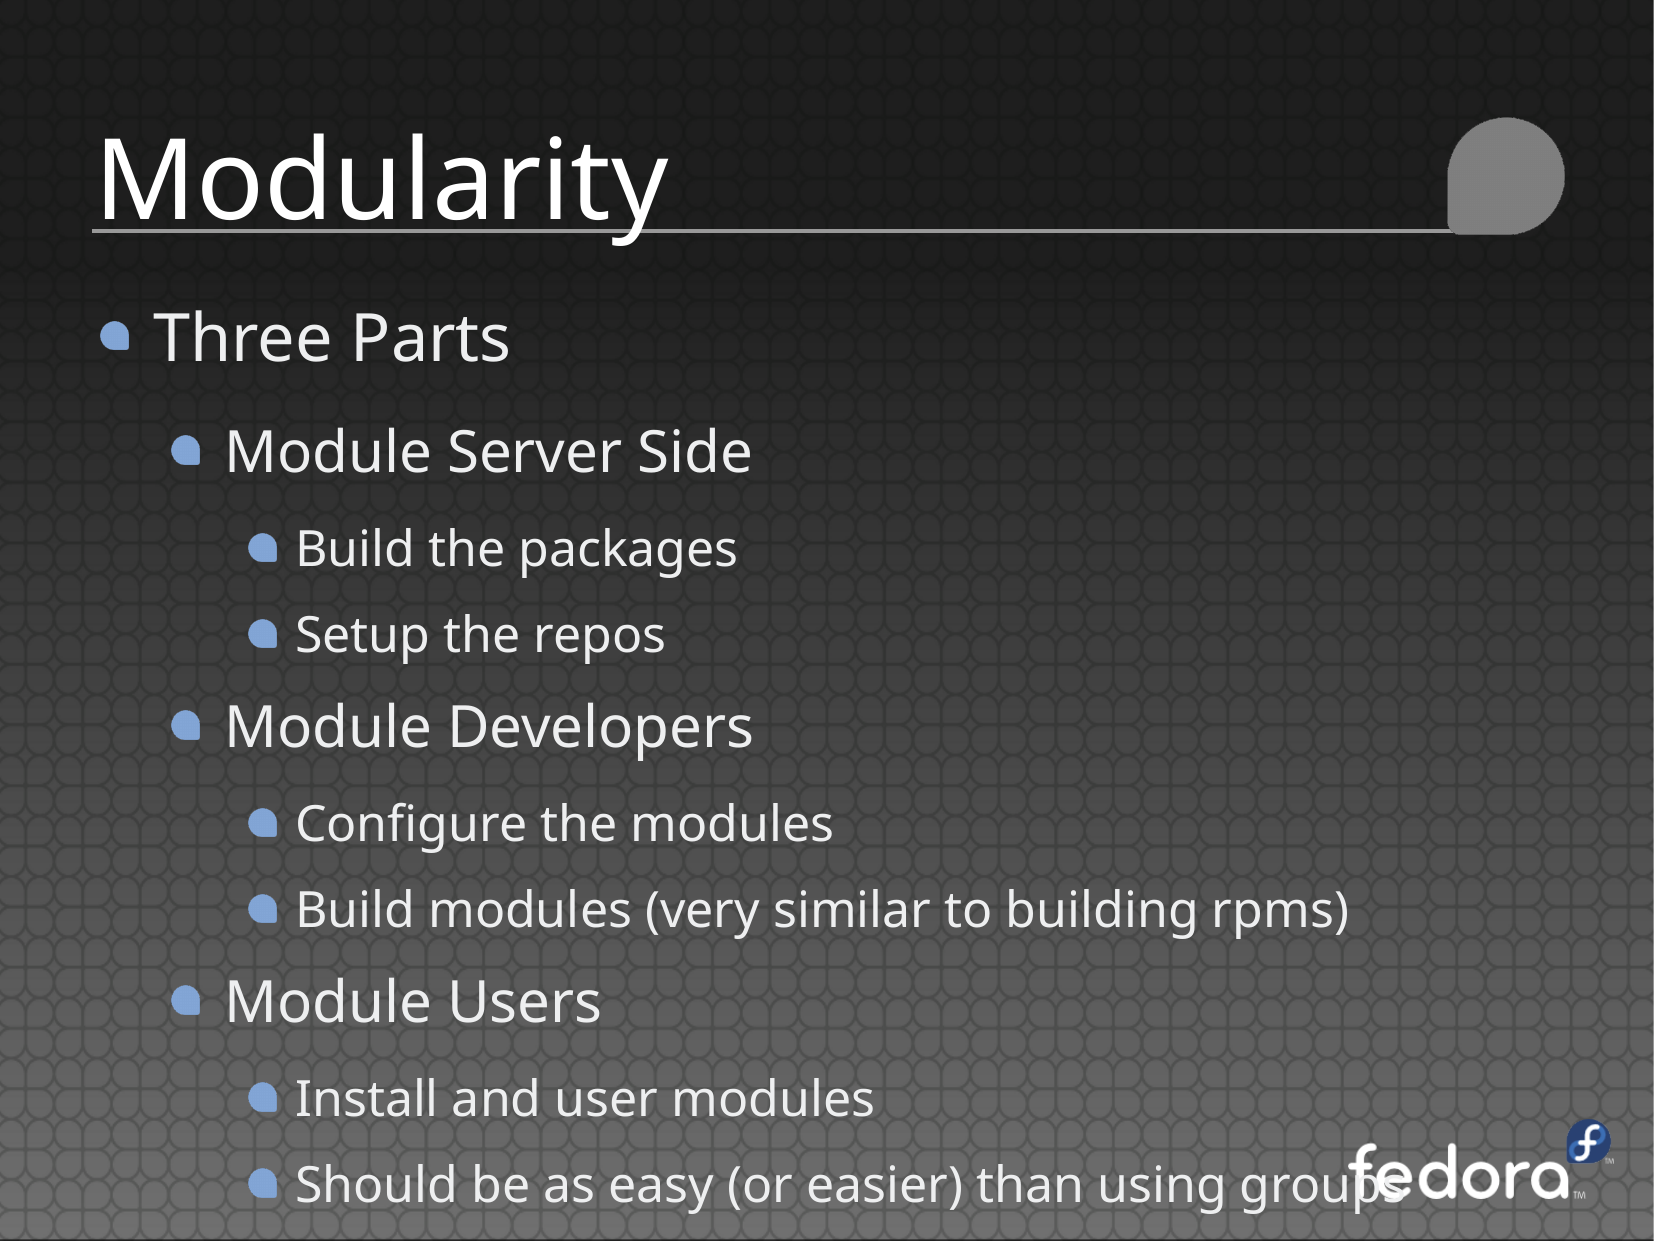

Modularity
# Three Parts
Module Server Side
Build the packages
Setup the repos
Module Developers
Configure the modules
Build modules (very similar to building rpms)
Module Users
Install and user modules
Should be as easy (or easier) than using groups